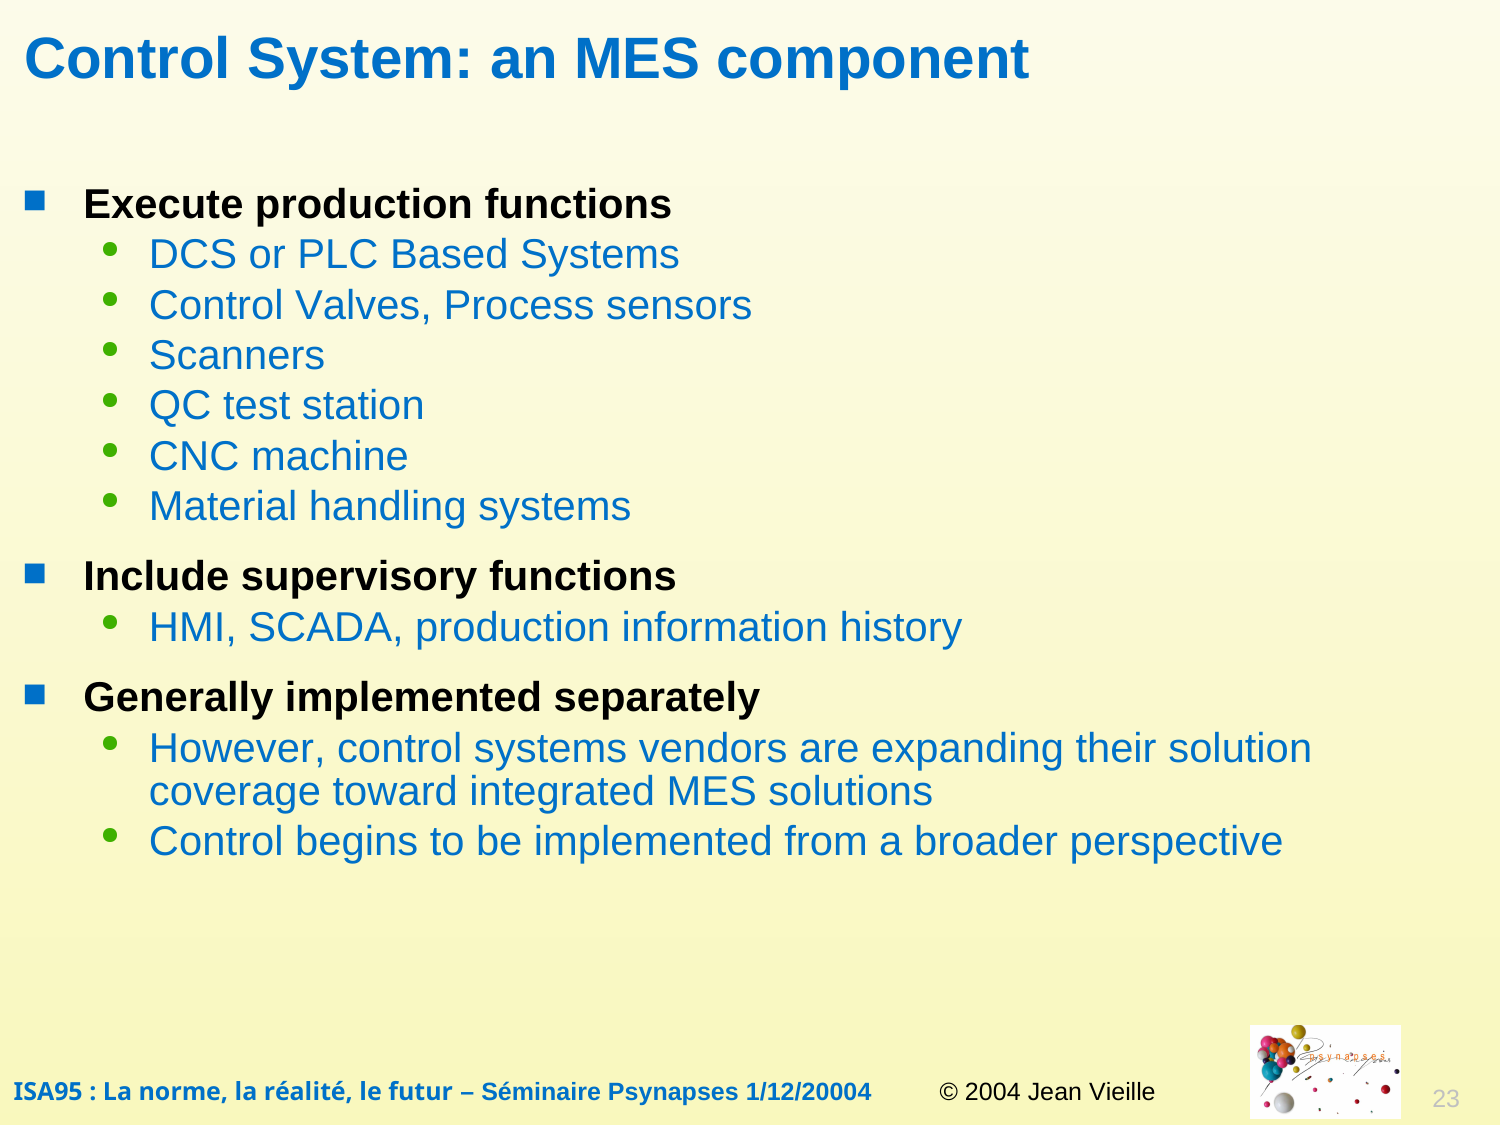

# Control System: an MES component
Execute production functions
DCS or PLC Based Systems
Control Valves, Process sensors
Scanners
QC test station
CNC machine
Material handling systems
Include supervisory functions
HMI, SCADA, production information history
Generally implemented separately
However, control systems vendors are expanding their solution coverage toward integrated MES solutions
Control begins to be implemented from a broader perspective